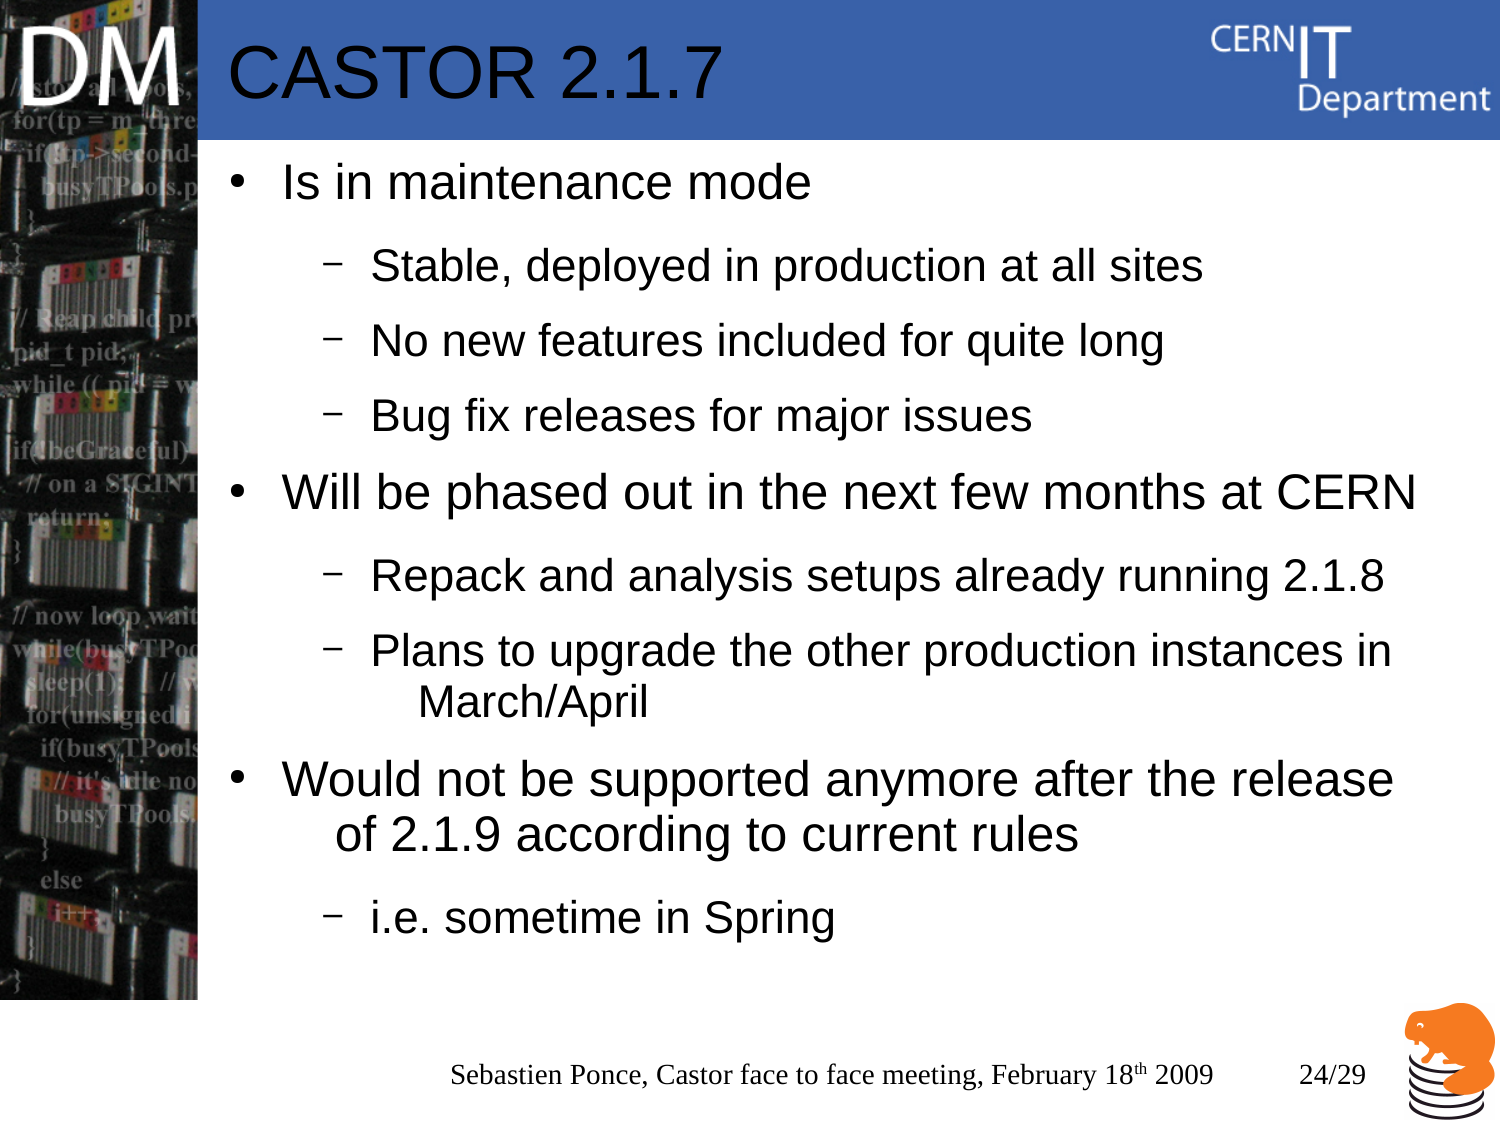

# CASTOR 2.1.7
Is in maintenance mode
Stable, deployed in production at all sites
No new features included for quite long
Bug fix releases for major issues
Will be phased out in the next few months at CERN
Repack and analysis setups already running 2.1.8
Plans to upgrade the other production instances in March/April
Would not be supported anymore after the release of 2.1.9 according to current rules
i.e. sometime in Spring